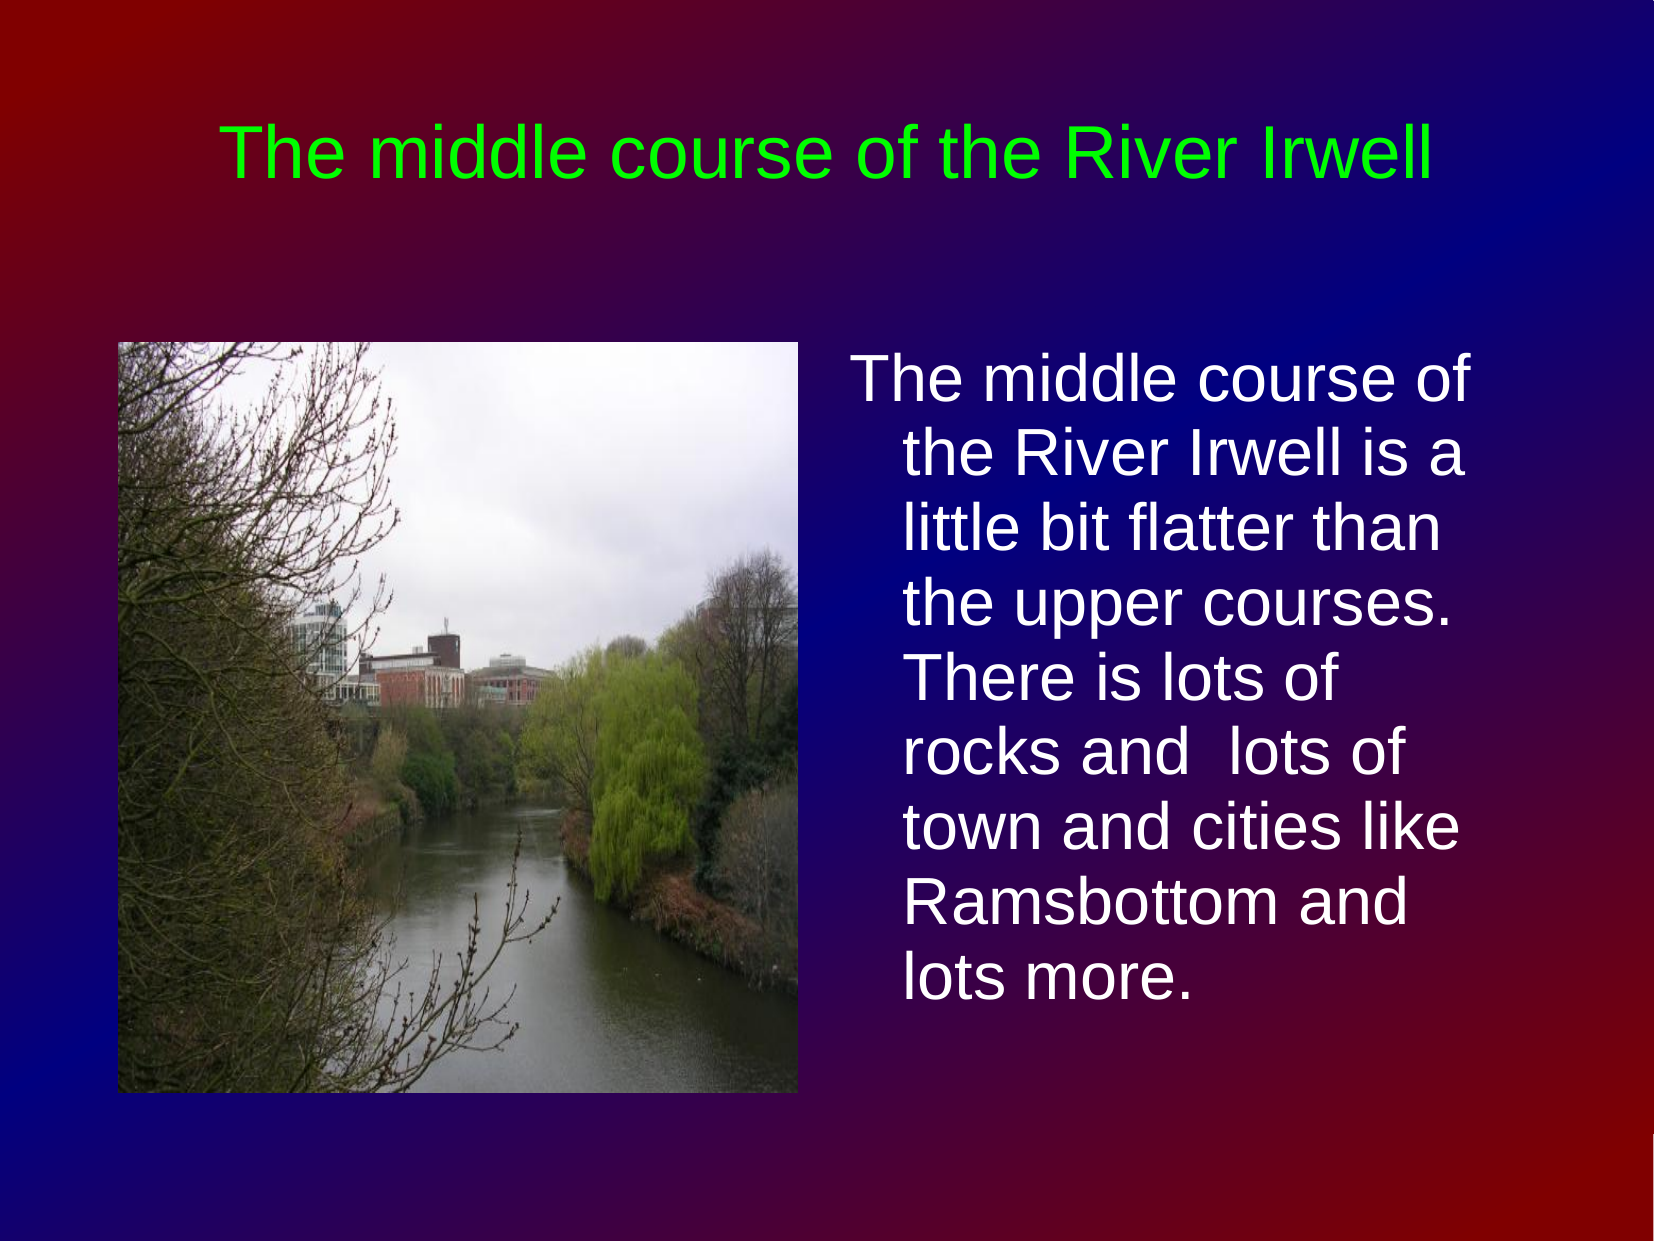

# The middle course of the River Irwell
The middle course of the River Irwell is a little bit flatter than the upper courses. There is lots of rocks and lots of town and cities like Ramsbottom and lots more.